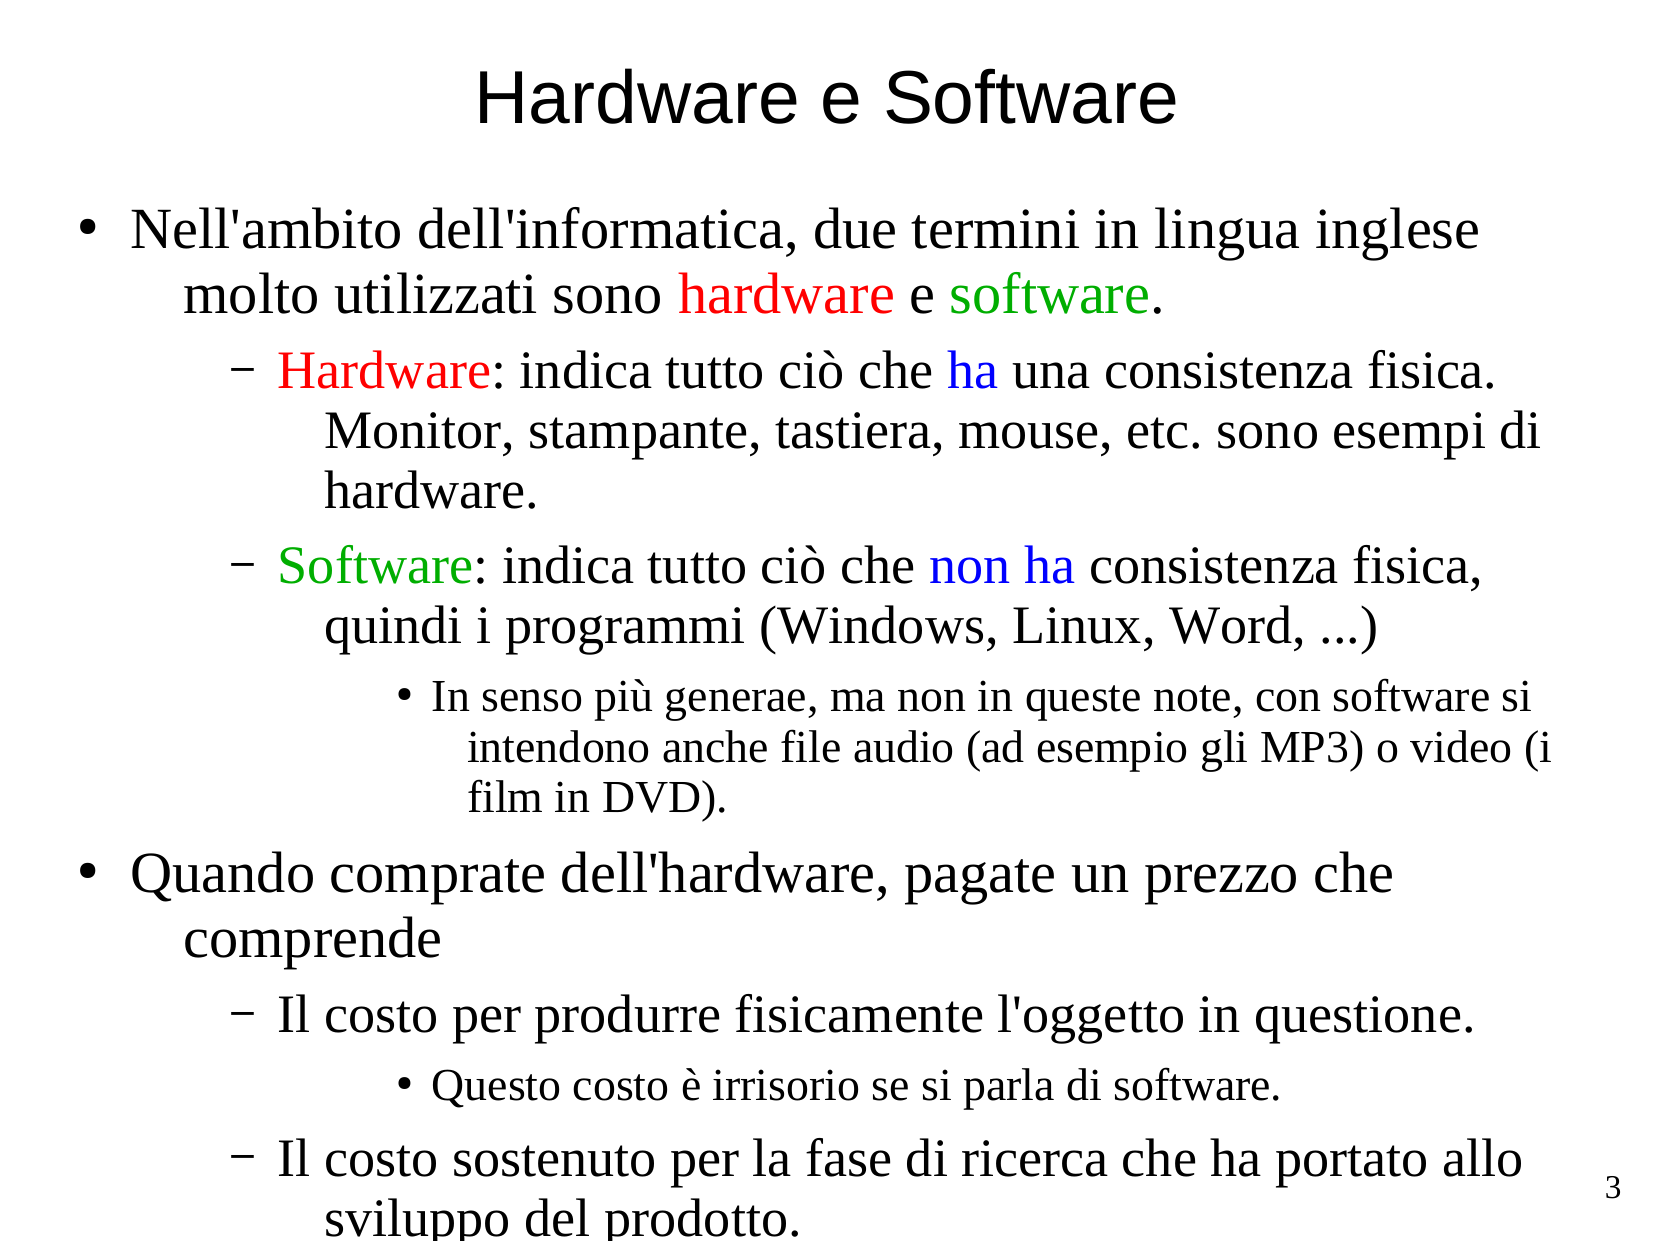

# Hardware e Software
Nell'ambito dell'informatica, due termini in lingua inglese molto utilizzati sono hardware e software.
Hardware: indica tutto ciò che ha una consistenza fisica. Monitor, stampante, tastiera, mouse, etc. sono esempi di hardware.
Software: indica tutto ciò che non ha consistenza fisica, quindi i programmi (Windows, Linux, Word, ...)
In senso più generae, ma non in queste note, con software si intendono anche file audio (ad esempio gli MP3) o video (i film in DVD).
Quando comprate dell'hardware, pagate un prezzo che comprende
Il costo per produrre fisicamente l'oggetto in questione.
Questo costo è irrisorio se si parla di software.
Il costo sostenuto per la fase di ricerca che ha portato allo sviluppo del prodotto.